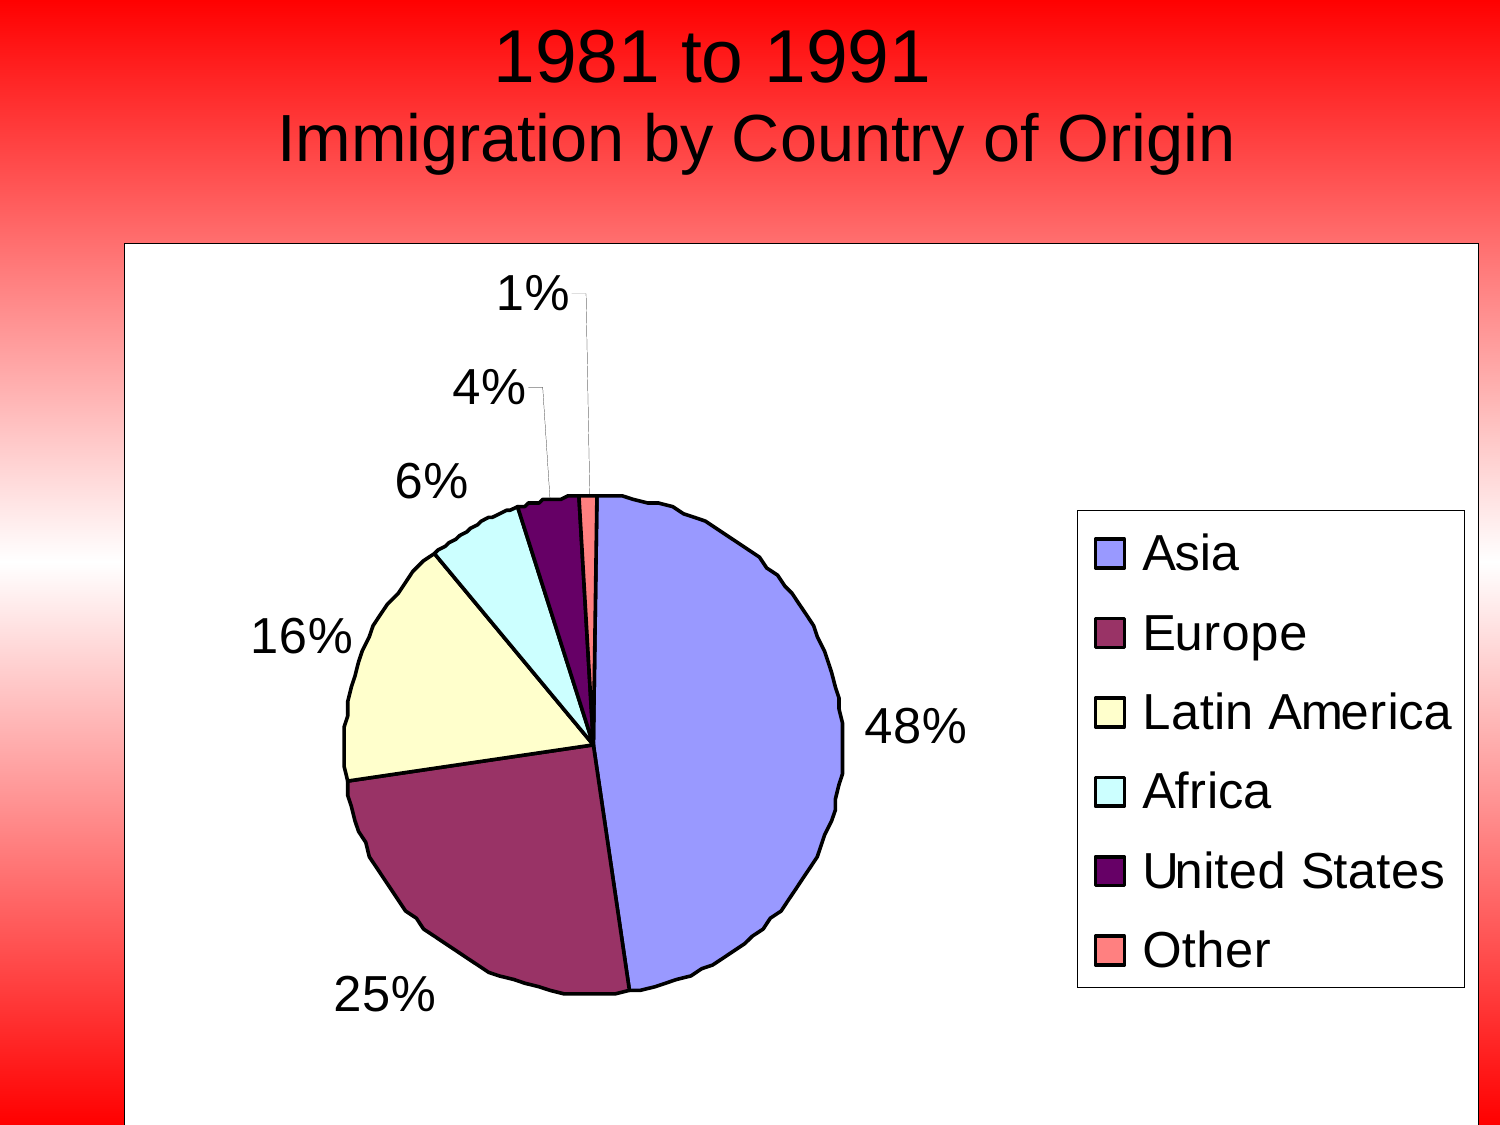

1981 to 1991
Immigration by Country of Origin